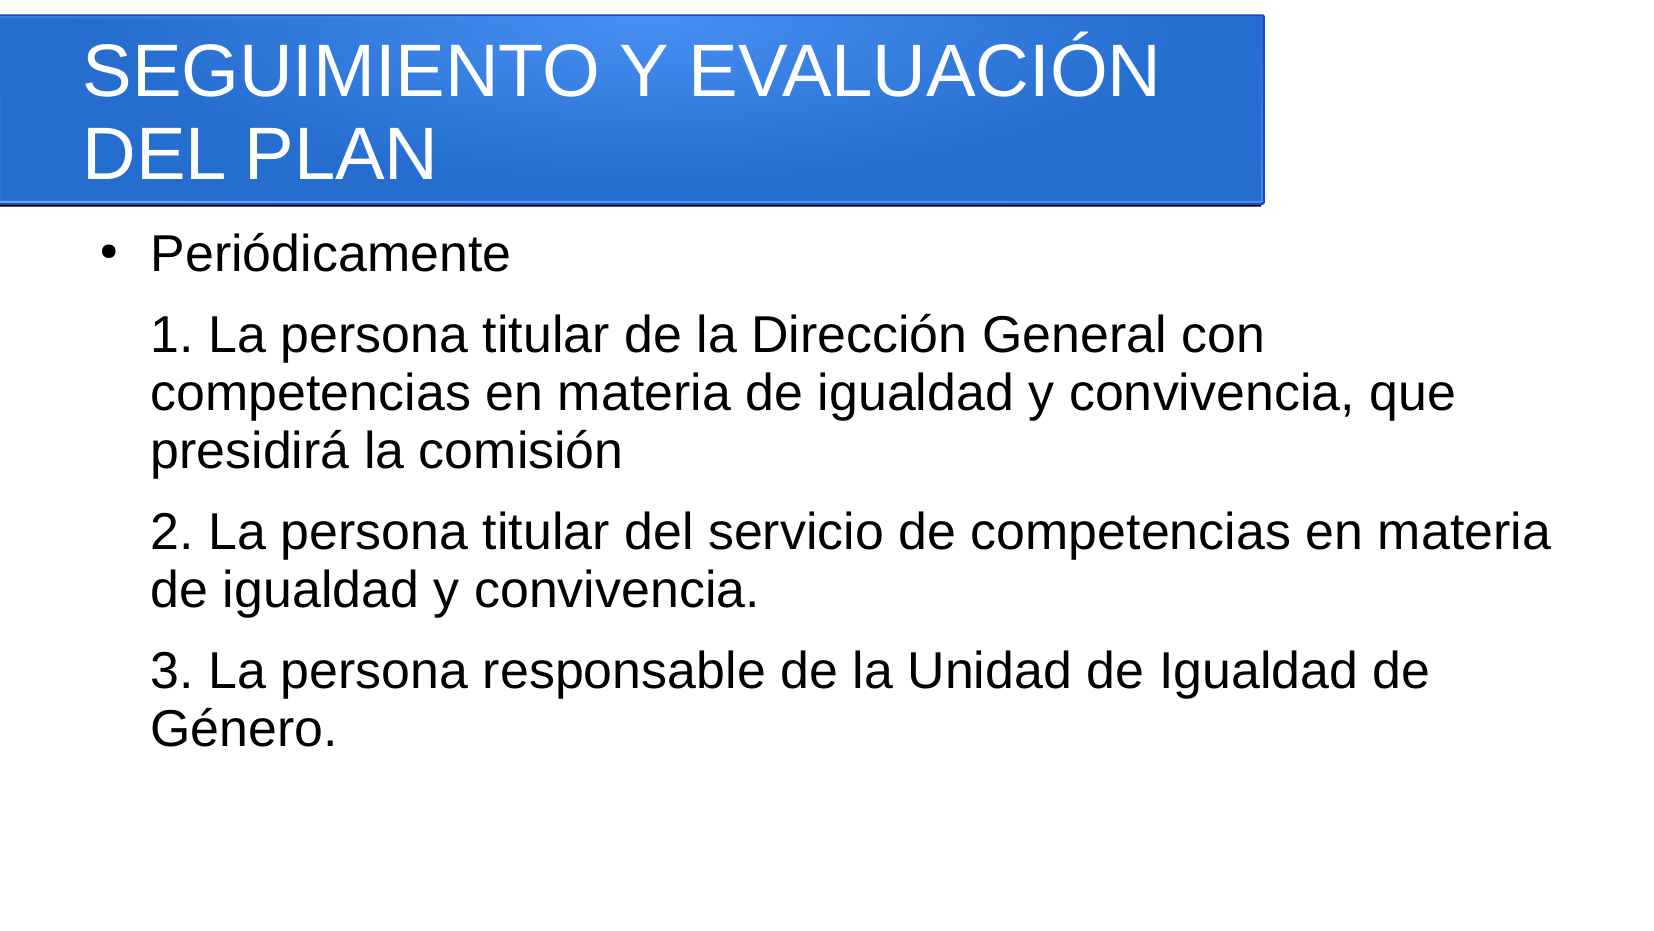

# SEGUIMIENTO Y EVALUACIÓN DEL PLAN
Periódicamente
1. La persona titular de la Dirección General con competencias en materia de igualdad y convivencia, que presidirá la comisión
2. La persona titular del servicio de competencias en materia de igualdad y convivencia.
3. La persona responsable de la Unidad de Igualdad de Género.